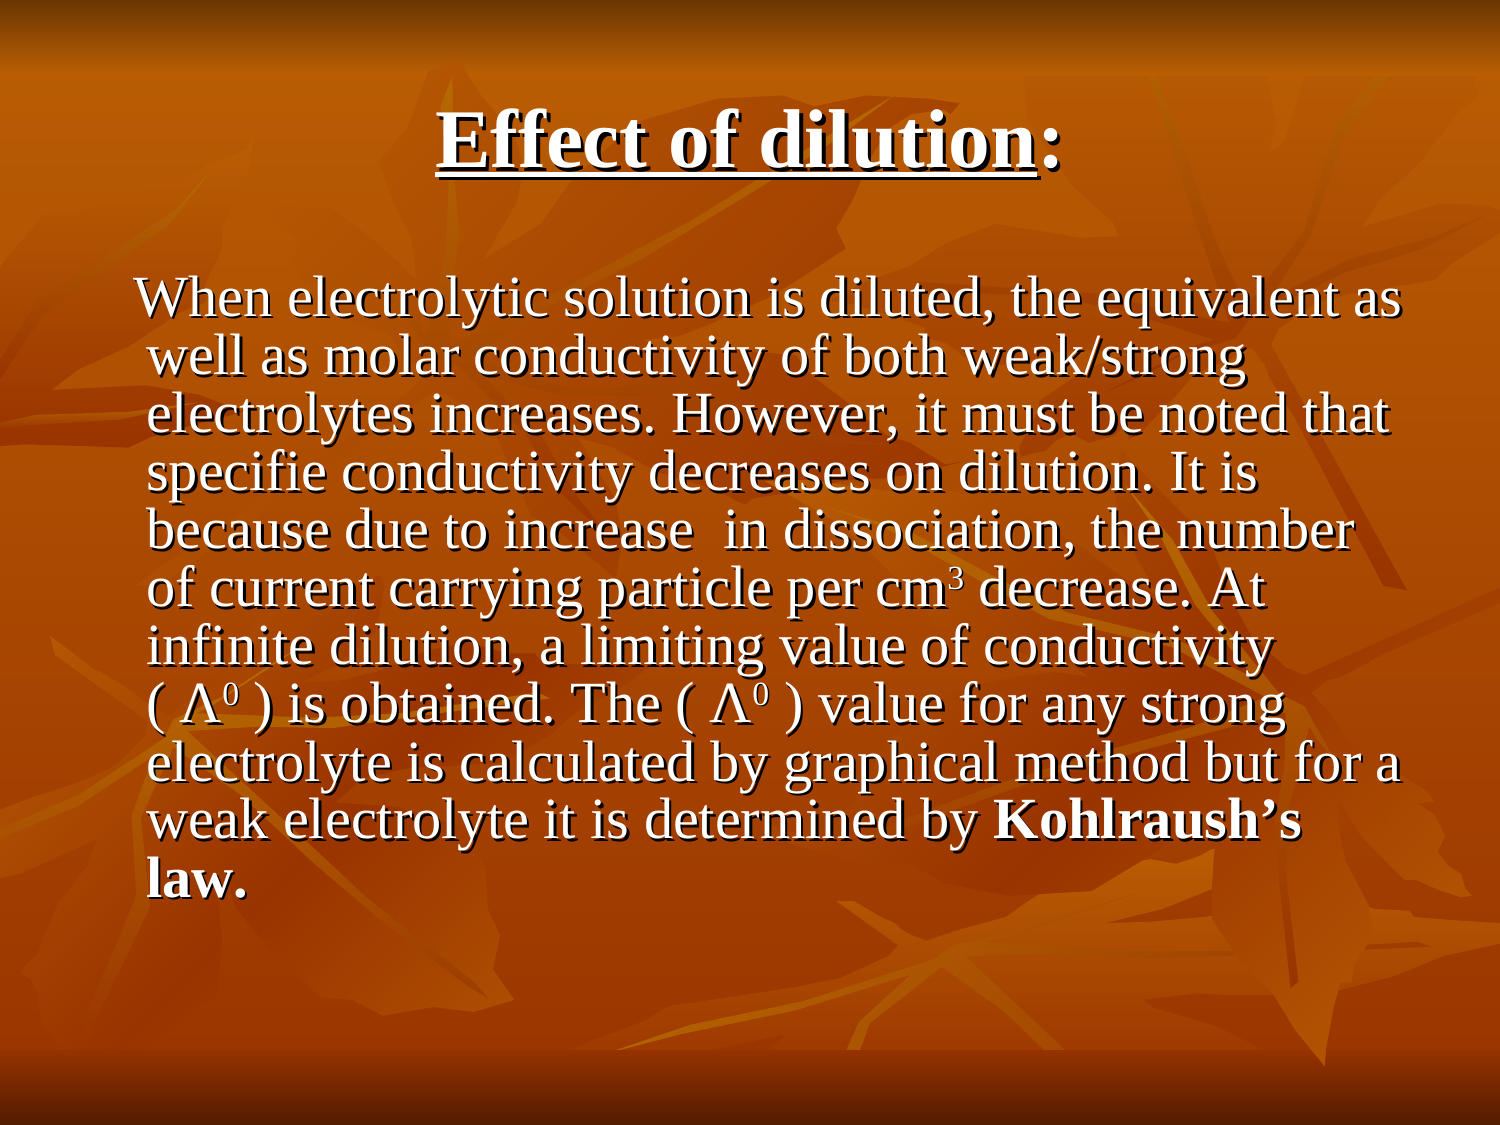

# Effect of dilution:
 When electrolytic solution is diluted, the equivalent as well as molar conductivity of both weak/strong electrolytes increases. However, it must be noted that specifie conductivity decreases on dilution. It is because due to increase in dissociation, the number of current carrying particle per cm3 decrease. At infinite dilution, a limiting value of conductivity ( Λ0 ) is obtained. The ( Λ0 ) value for any strong electrolyte is calculated by graphical method but for a weak electrolyte it is determined by Kohlraush’s law.